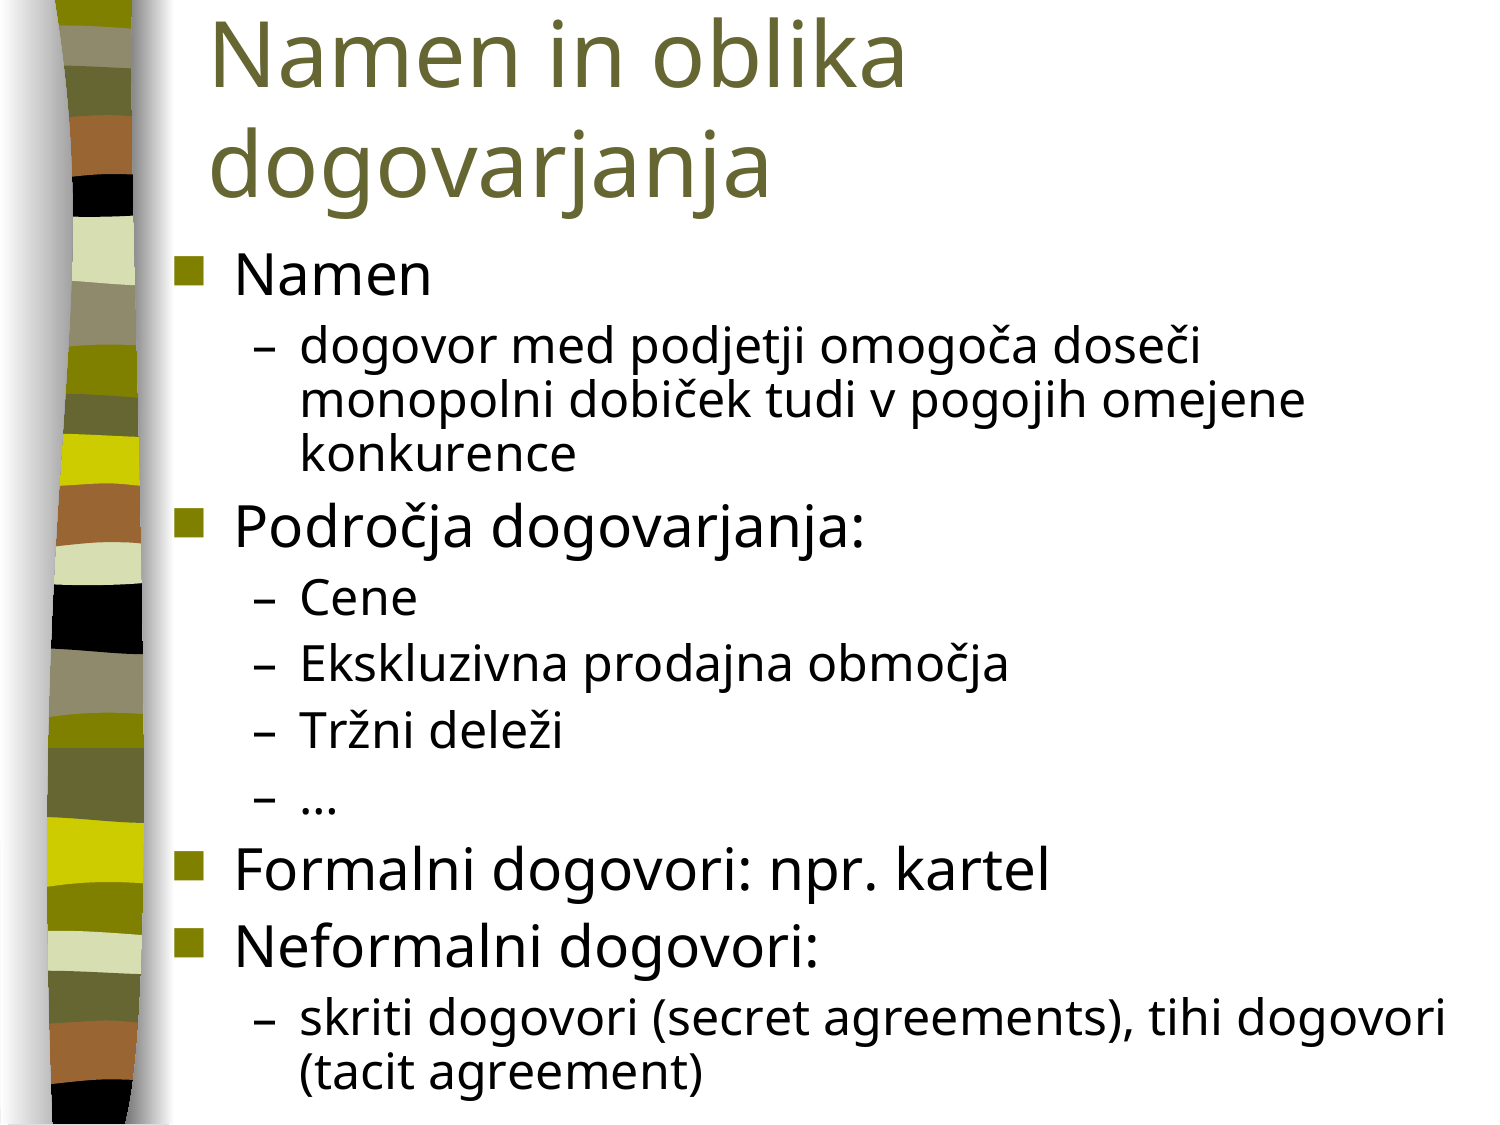

# Namen in oblika dogovarjanja
Namen
dogovor med podjetji omogoča doseči monopolni dobiček tudi v pogojih omejene konkurence
Področja dogovarjanja:
Cene
Ekskluzivna prodajna območja
Tržni deleži
…
Formalni dogovori: npr. kartel
Neformalni dogovori:
skriti dogovori (secret agreements), tihi dogovori (tacit agreement)